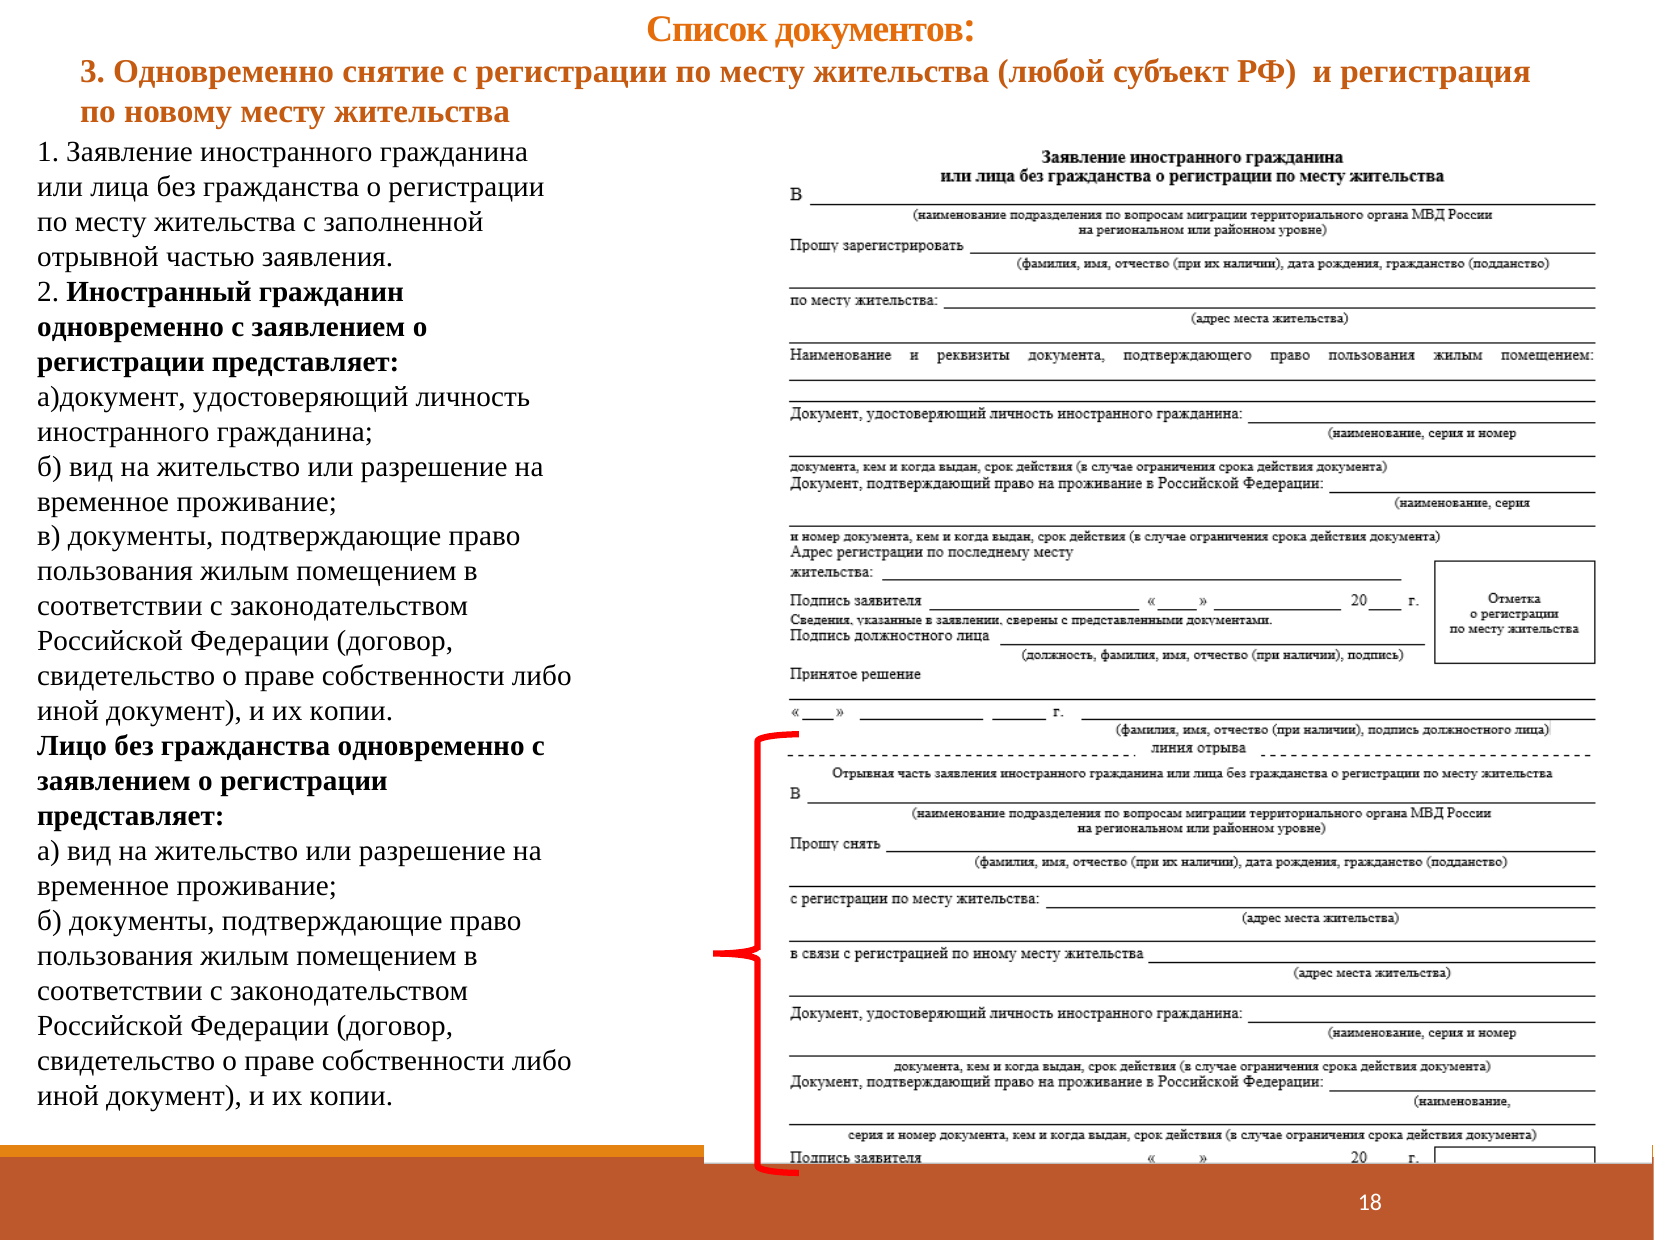

Список документов:
3. Одновременно снятие с регистрации по месту жительства (любой субъект РФ) и регистрация по новому месту жительства
1. Заявление иностранного гражданина или лица без гражданства о регистрации по месту жительства с заполненной отрывной частью заявления.
2. Иностранный гражданин одновременно с заявлением о регистрации представляет:
а)документ, удостоверяющий личность иностранного гражданина;
б) вид на жительство или разрешение на временное проживание;
в) документы, подтверждающие право пользования жилым помещением в соответствии с законодательством Российской Федерации (договор, свидетельство о праве собственности либо иной документ), и их копии.
Лицо без гражданства одновременно с заявлением о регистрации представляет:
а) вид на жительство или разрешение на временное проживание;
б) документы, подтверждающие право пользования жилым помещением в соответствии с законодательством Российской Федерации (договор, свидетельство о праве собственности либо иной документ), и их копии.